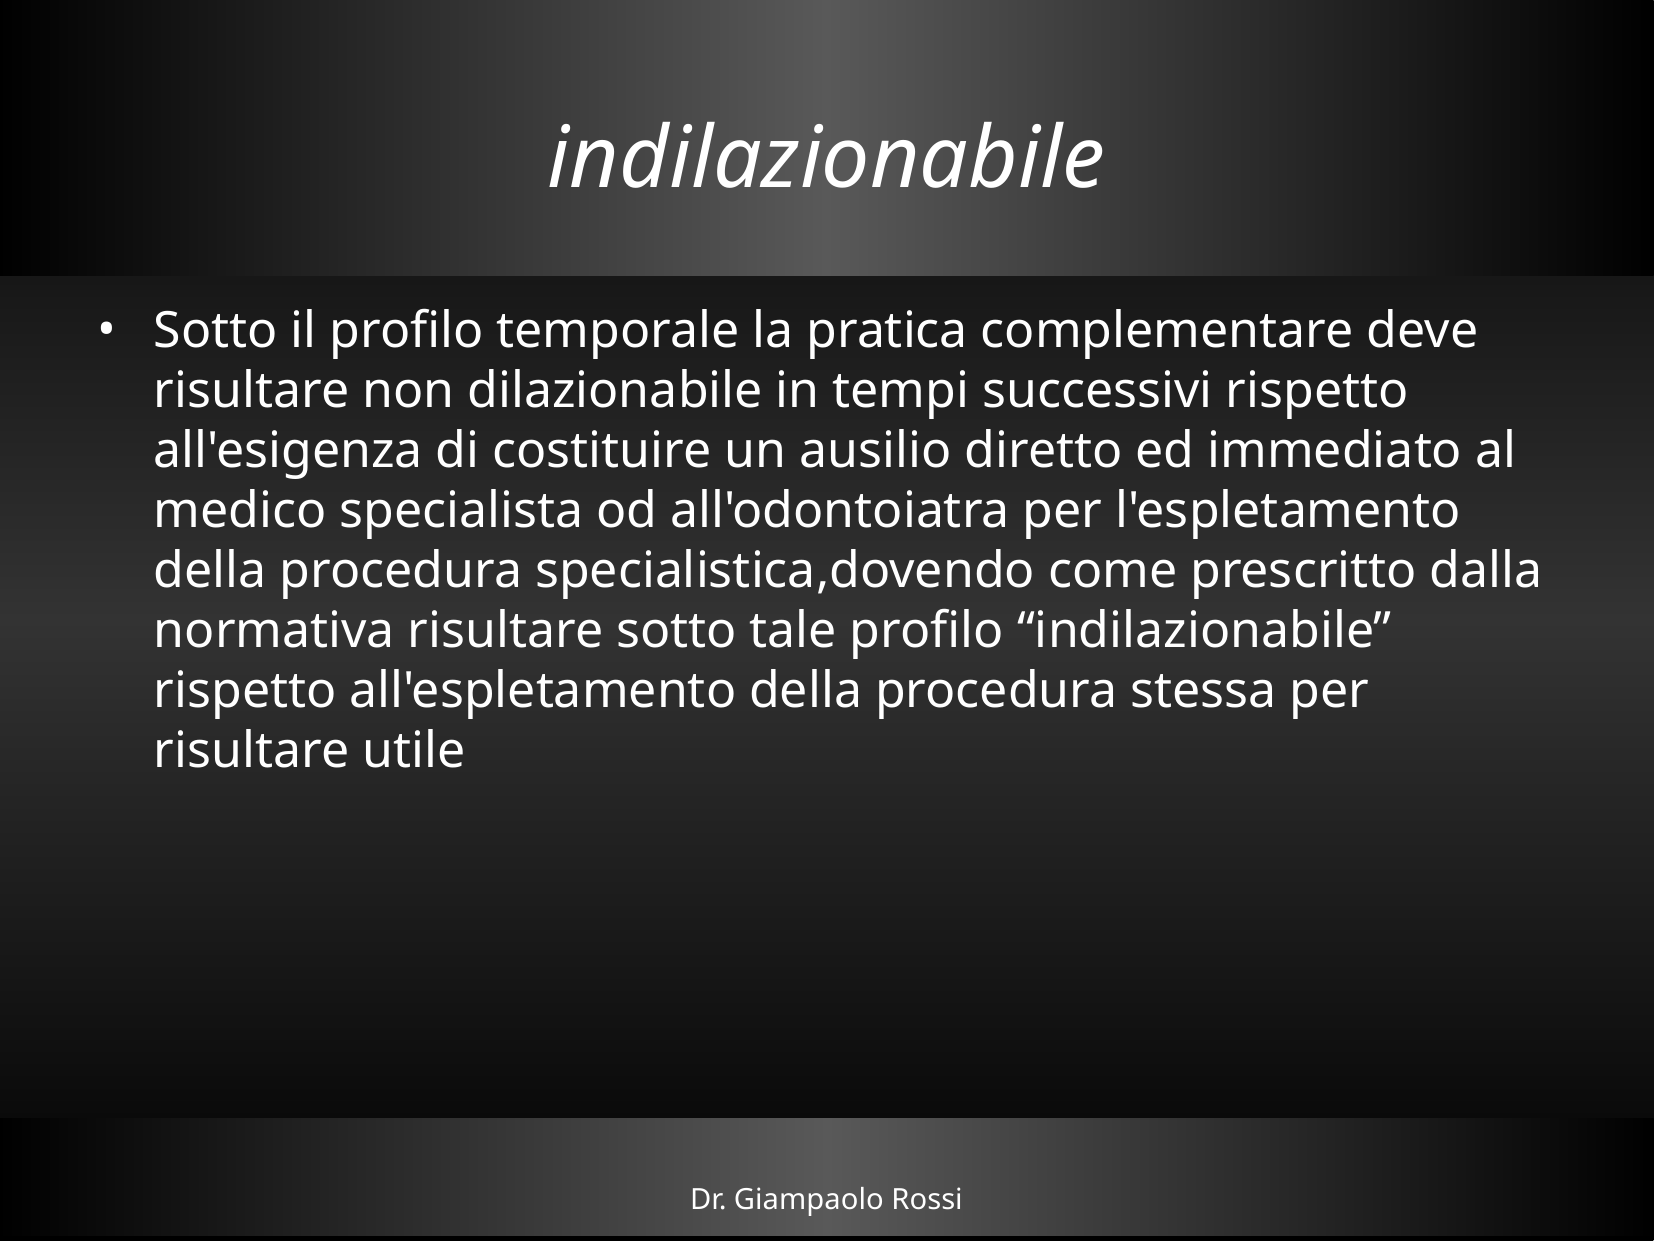

# indilazionabile
Sotto il profilo temporale la pratica complementare deve risultare non dilazionabile in tempi successivi rispetto all'esigenza di costituire un ausilio diretto ed immediato al medico specialista od all'odontoiatra per l'espletamento della procedura specialistica,dovendo come prescritto dalla normativa risultare sotto tale profilo “indilazionabile” rispetto all'espletamento della procedura stessa per risultare utile